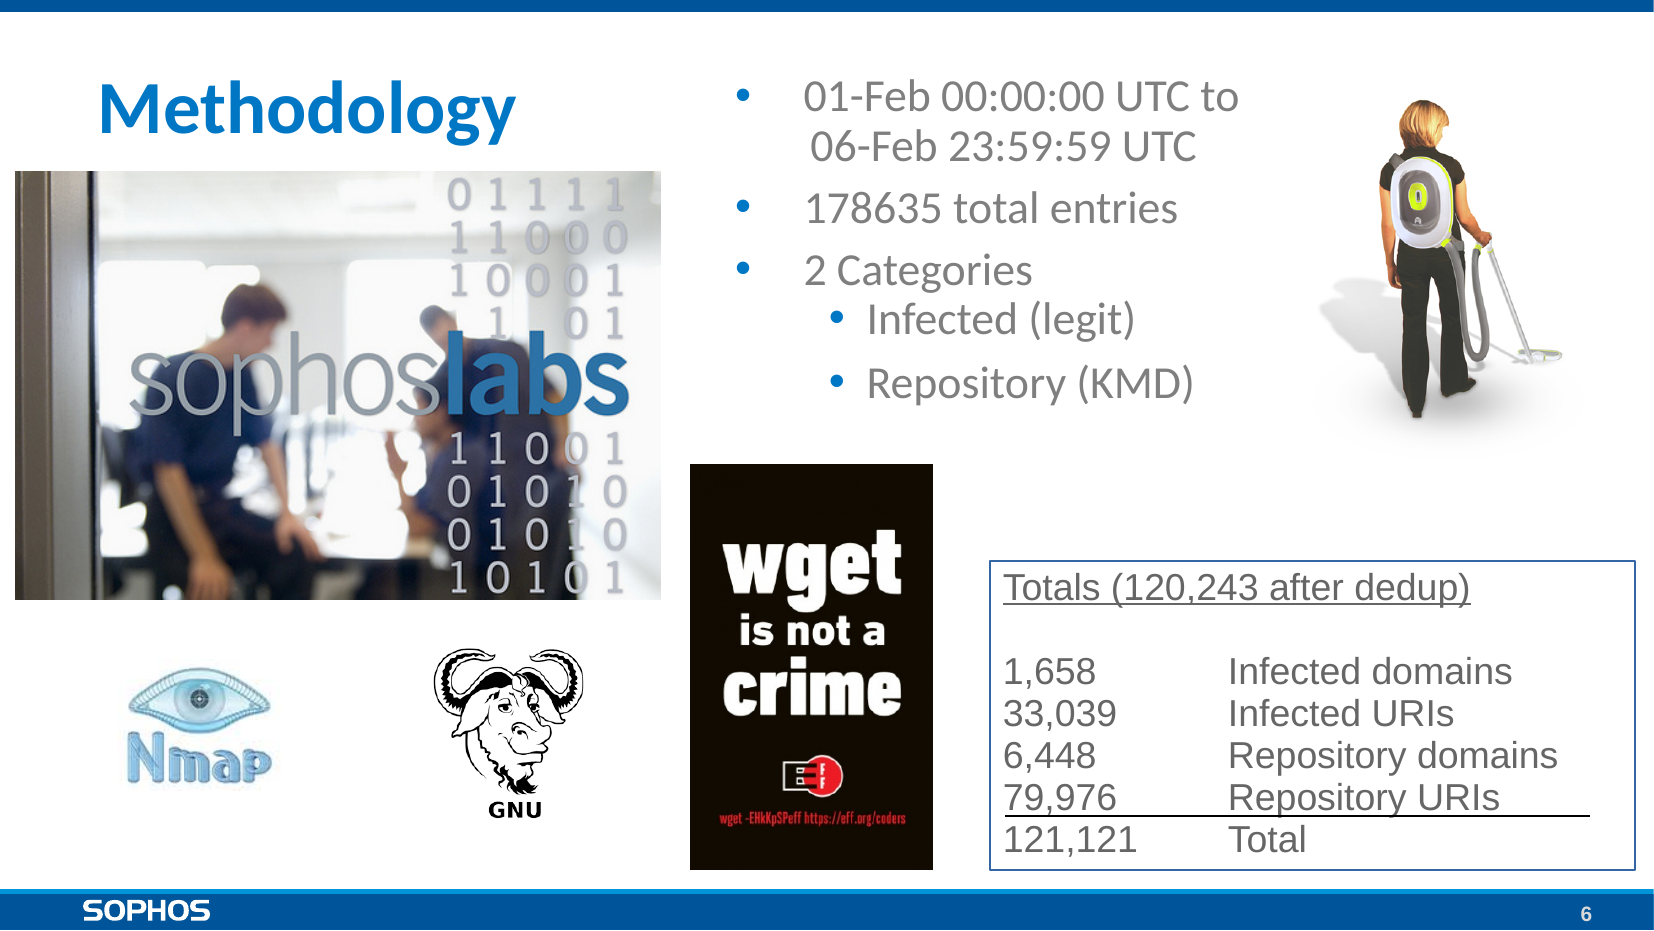

# Methodology
 01-Feb 00:00:00 UTC to
06-Feb 23:59:59 UTC
 178635 total entries
 2 Categories
Infected (legit)
Repository (KMD)
Totals (120,243 after dedup)
1,658		Infected domains
33,039		Infected URIs
6,448		Repository domains
79,976		Repository URIs
121,121		Total